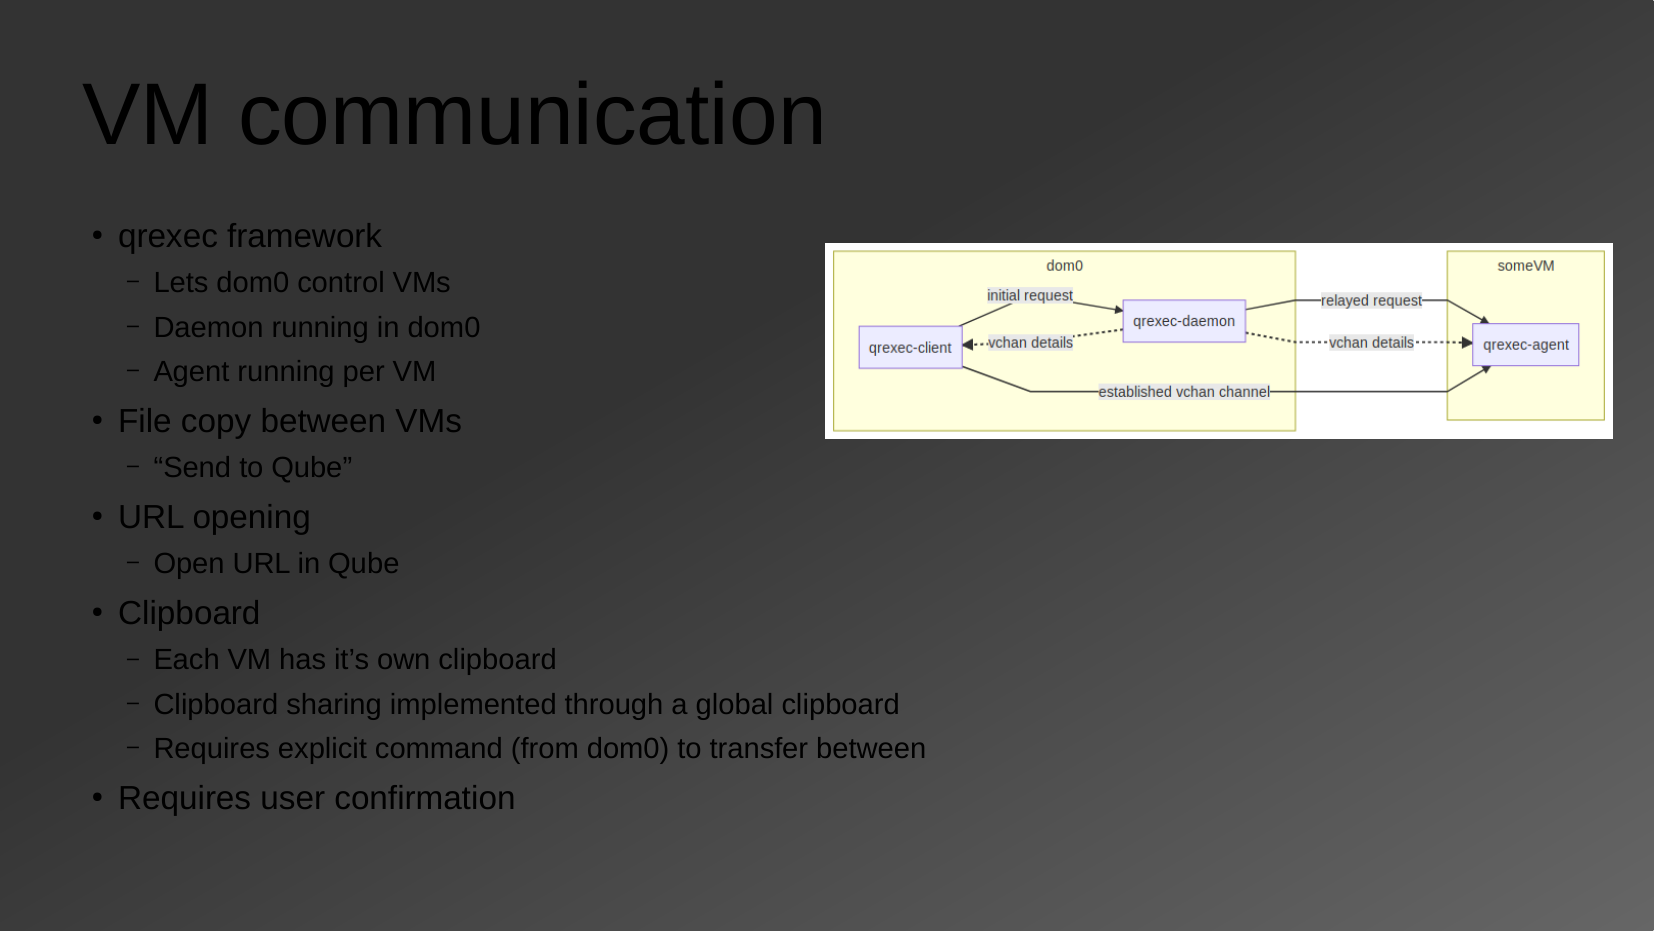

# VM communication
qrexec framework
Lets dom0 control VMs
Daemon running in dom0
Agent running per VM
File copy between VMs
“Send to Qube”
URL opening
Open URL in Qube
Clipboard
Each VM has it’s own clipboard
Clipboard sharing implemented through a global clipboard
Requires explicit command (from dom0) to transfer between
Requires user confirmation